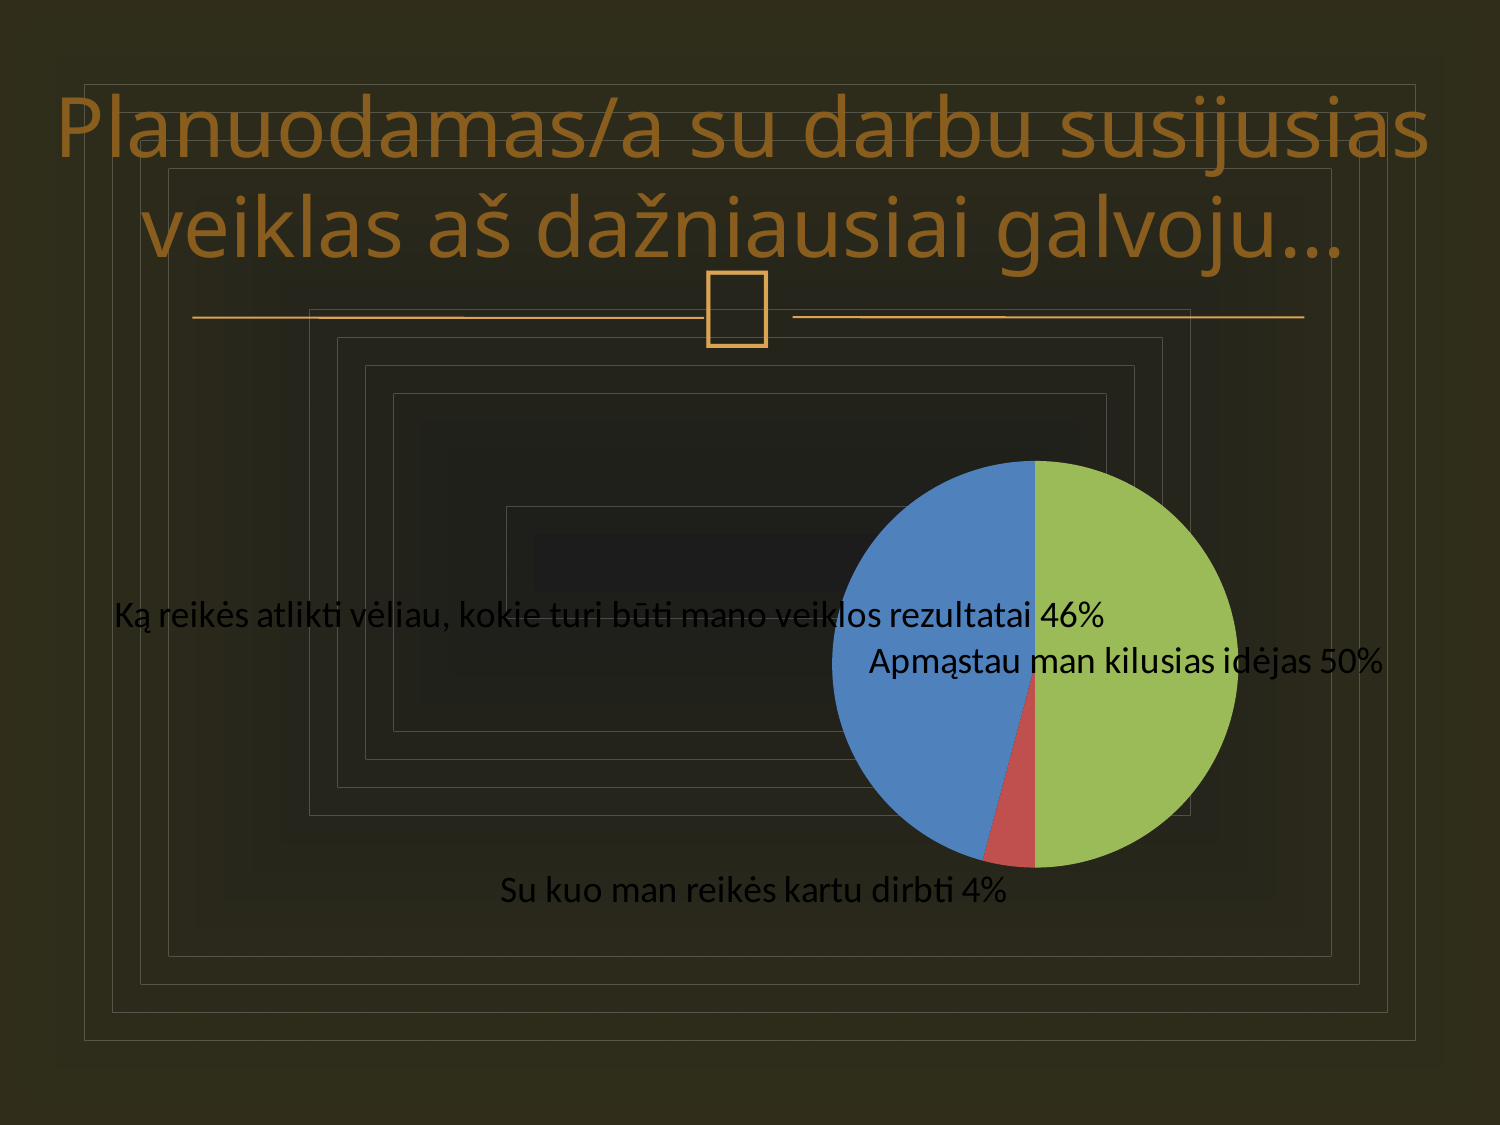

# Planuodamas/a su darbu susijusias veiklas aš dažniausiai galvoju...
### Chart
| Category | Pardavimas |
|---|---|
| Ką reikės atlikti vėliau, kokie turi būti mano veiklos rezultatai | 11.0 |
| Su kuo man reikės kartu dirbti | 1.0 |
| Apmąstau man kilusias idėjas | 12.0 |